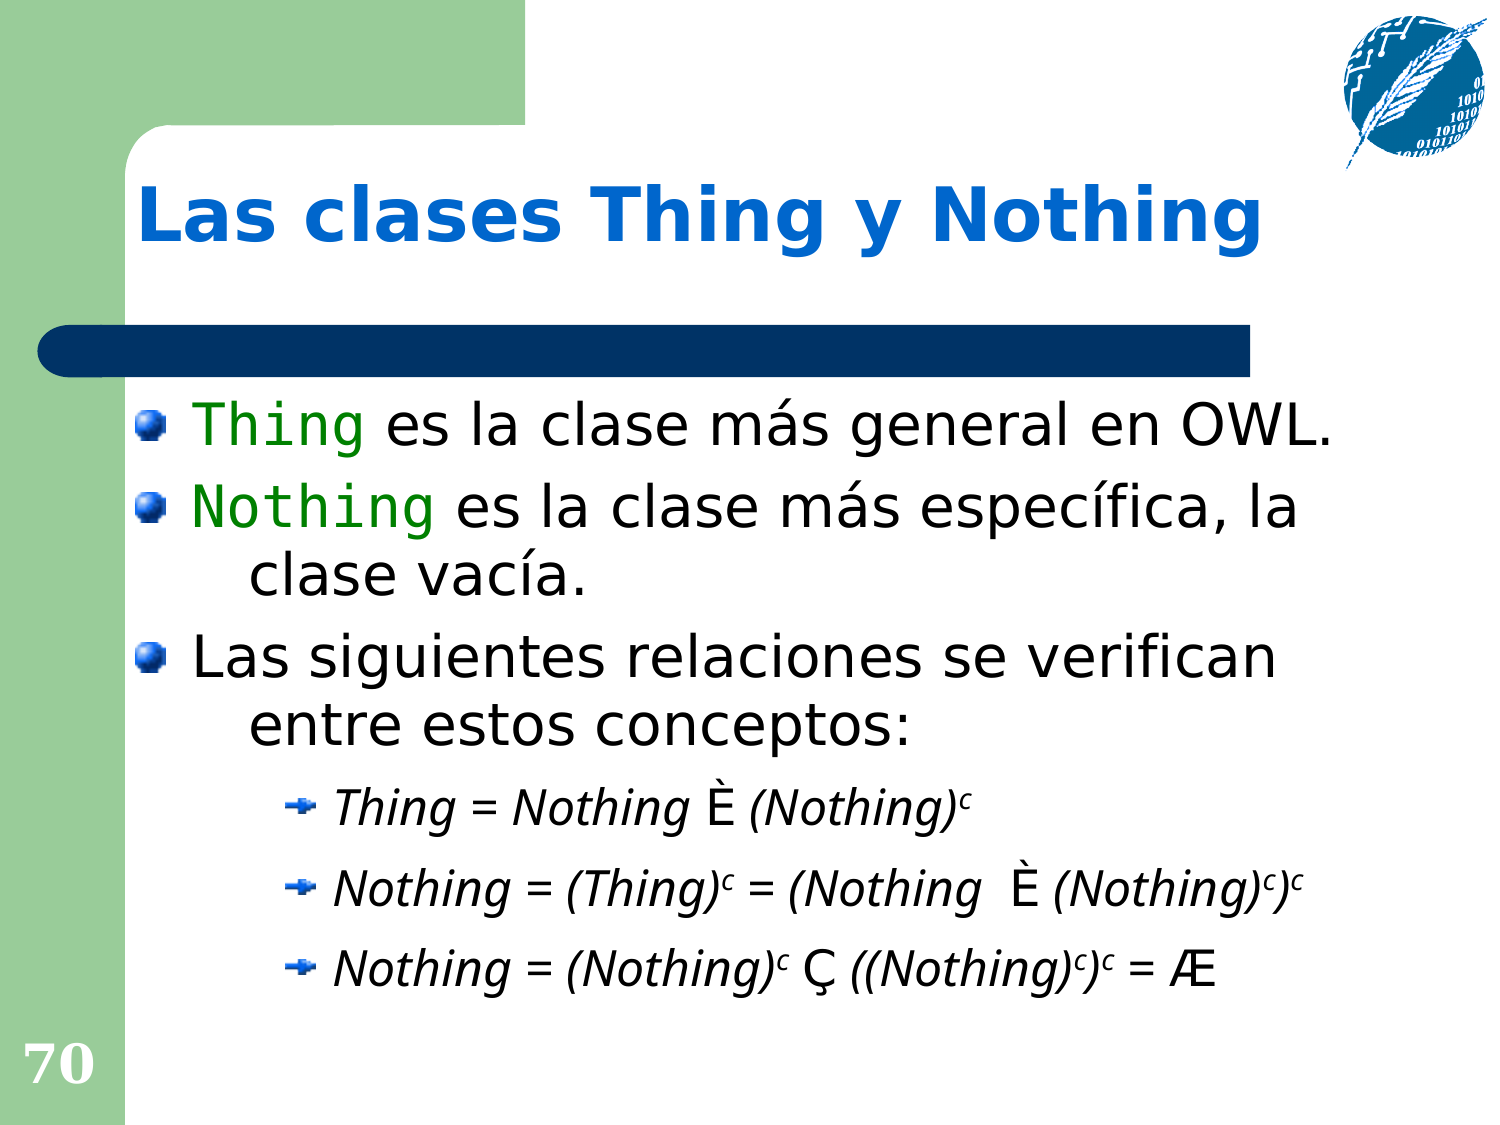

# Las clases Thing y Nothing
Thing es la clase más general en OWL.
Nothing es la clase más específica, la clase vacía.
Las siguientes relaciones se verifican entre estos conceptos:
Thing = Nothing È (Nothing)c
Nothing = (Thing)c = (Nothing È (Nothing)c)c
Nothing = (Nothing)c Ç ((Nothing)c)c = Æ
70